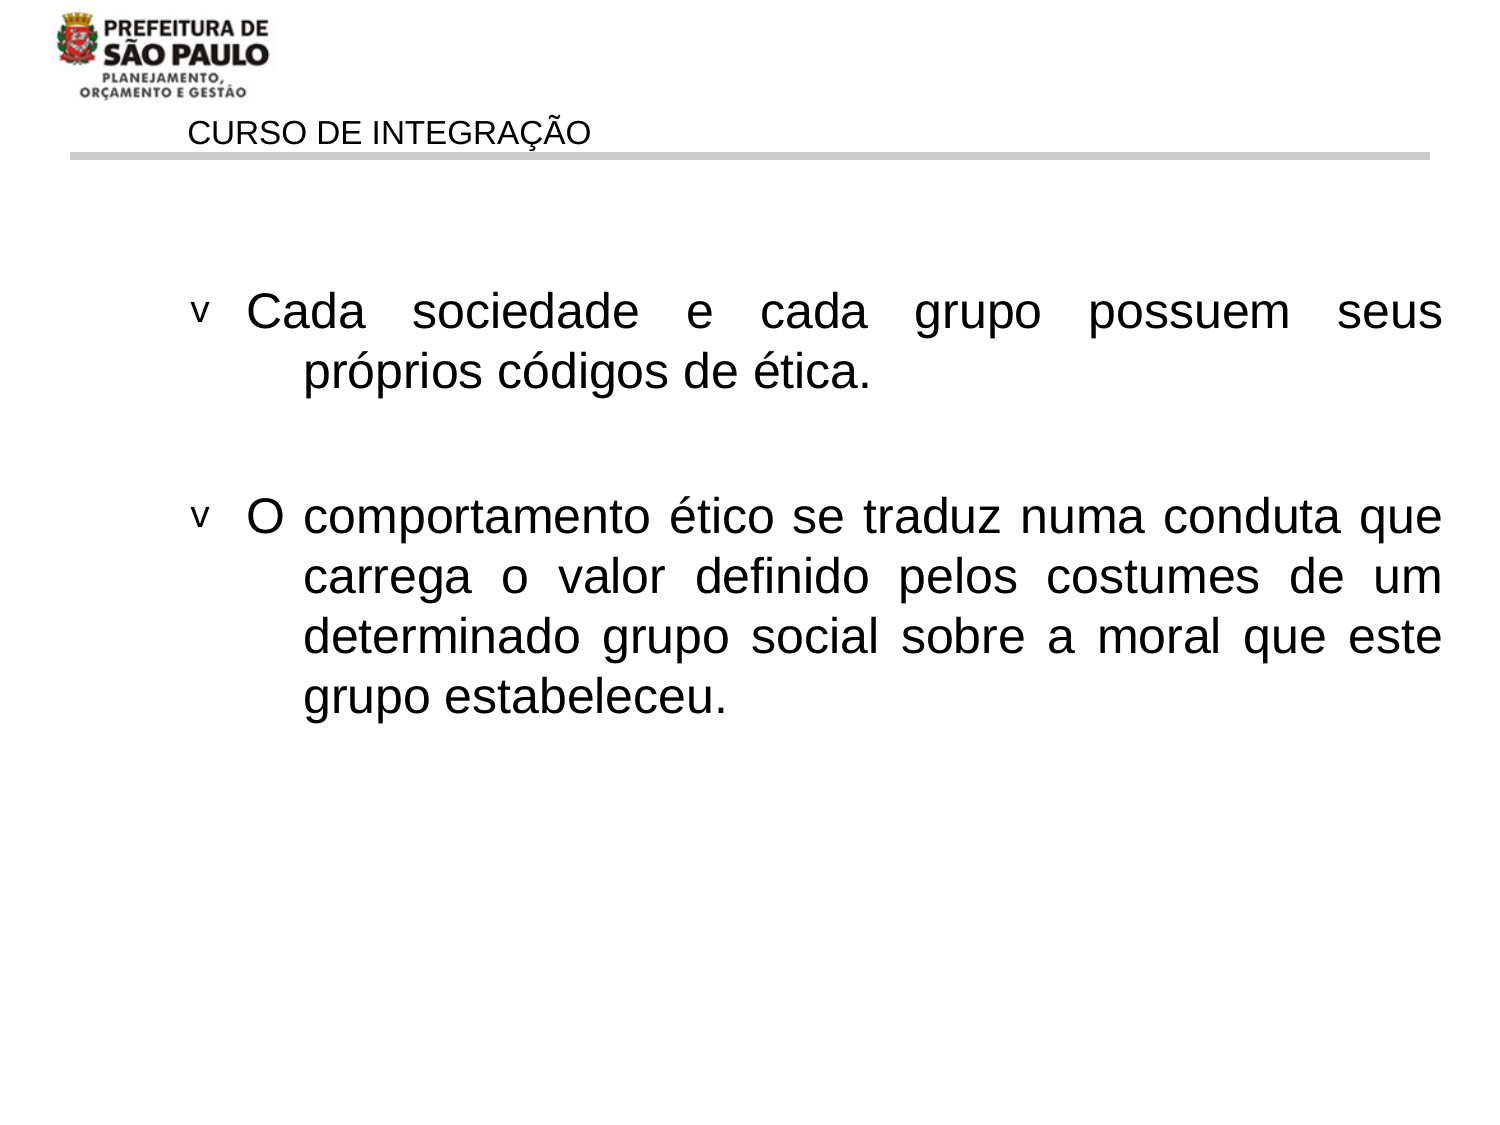

Cada sociedade e cada grupo possuem seus próprios códigos de ética.
O comportamento ético se traduz numa conduta que carrega o valor definido pelos costumes de um determinado grupo social sobre a moral que este grupo estabeleceu.